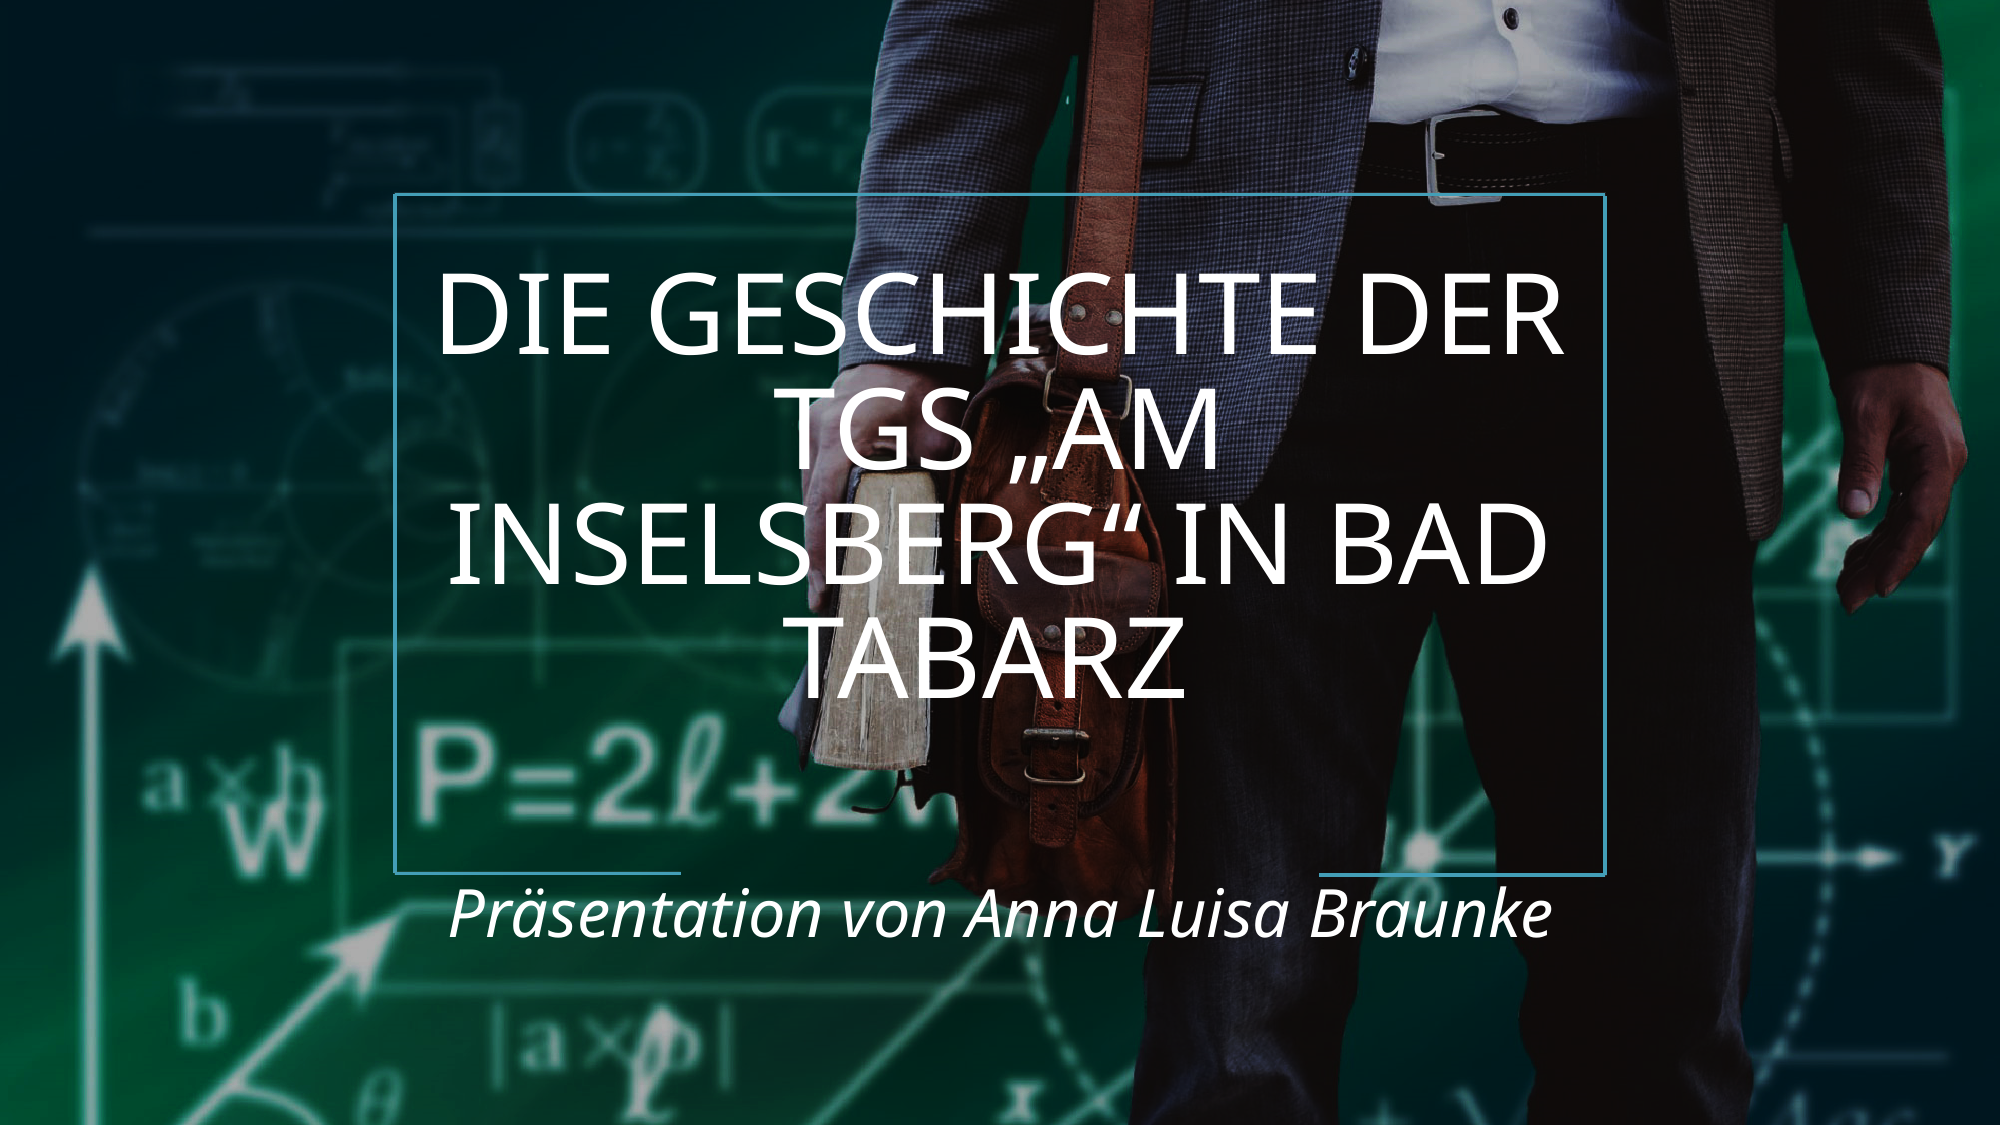

1
# Die Geschichte der TgS „Am Inselsberg“ in Bad Tabarz
Präsentation von Anna Luisa Braunke